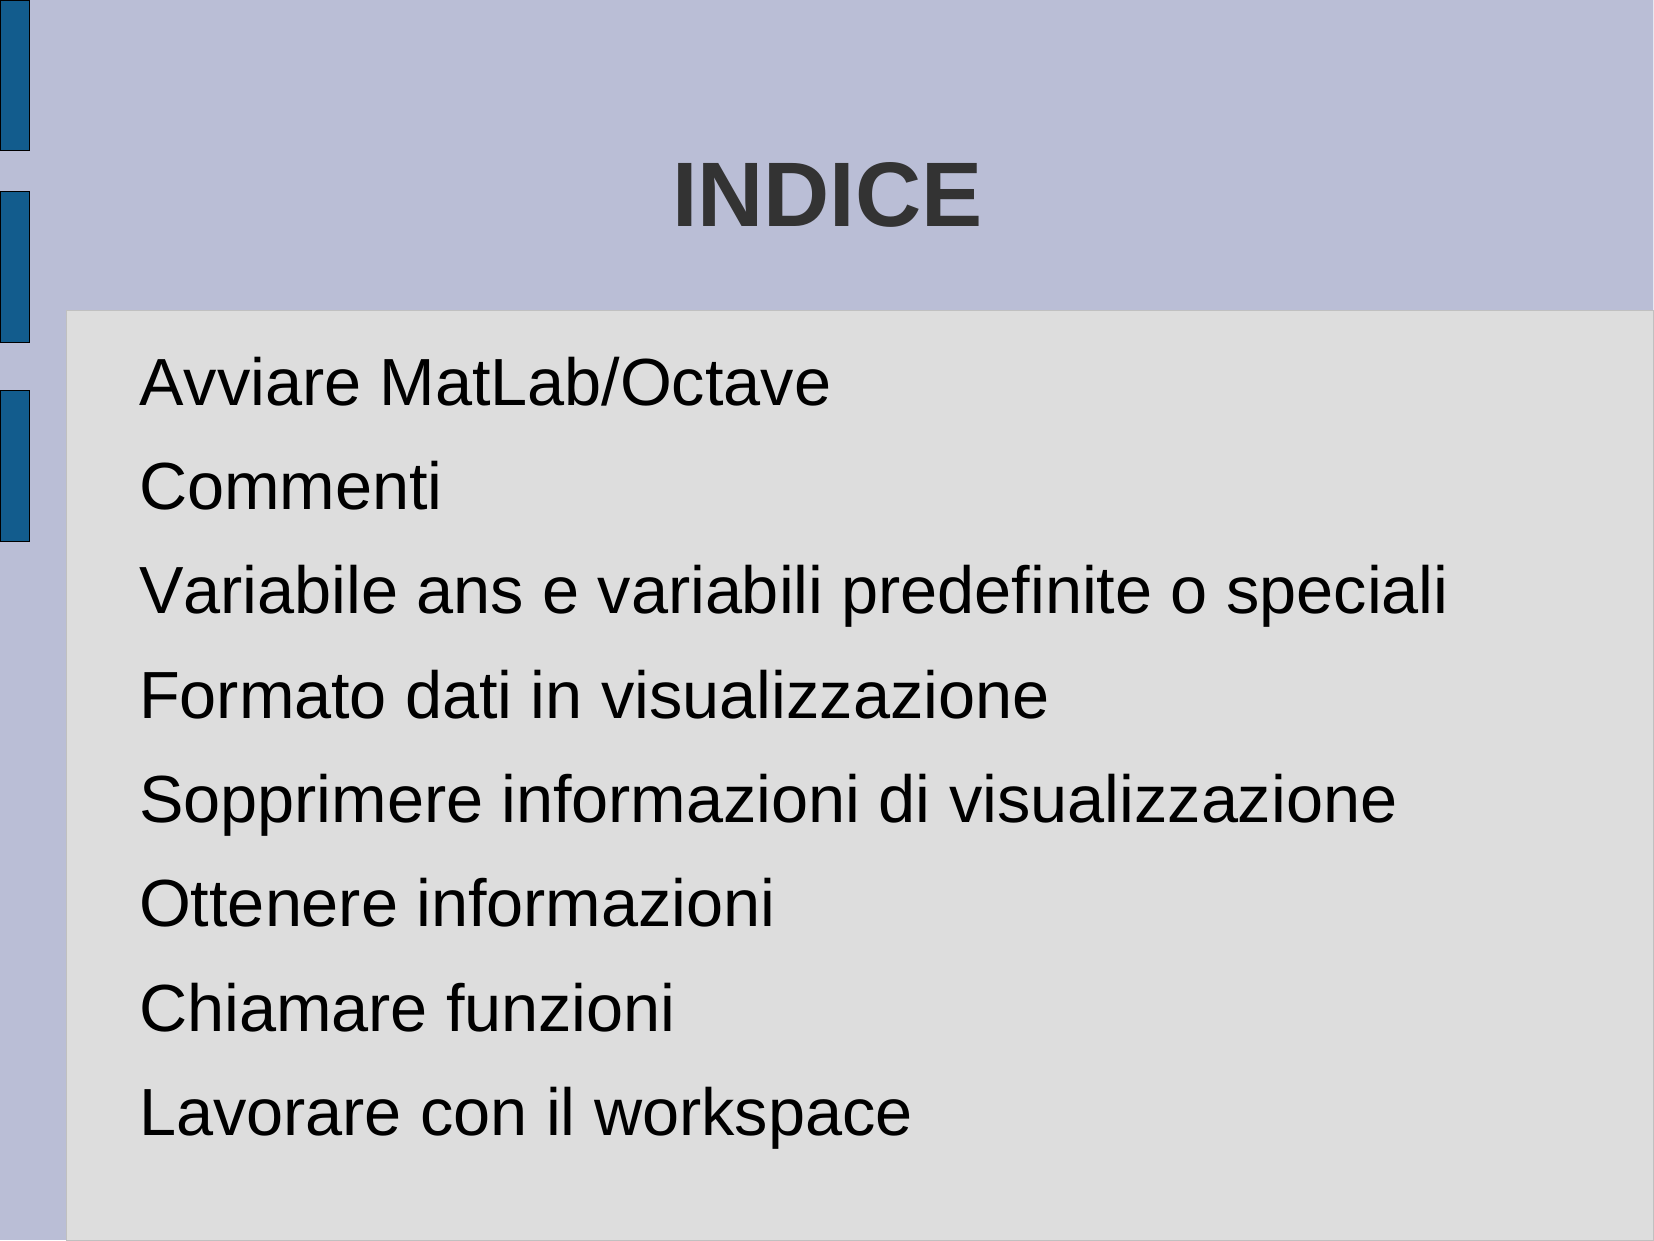

# INDICE
Avviare MatLab/Octave
Commenti
Variabile ans e variabili predefinite o speciali
Formato dati in visualizzazione
Sopprimere informazioni di visualizzazione
Ottenere informazioni
Chiamare funzioni
Lavorare con il workspace